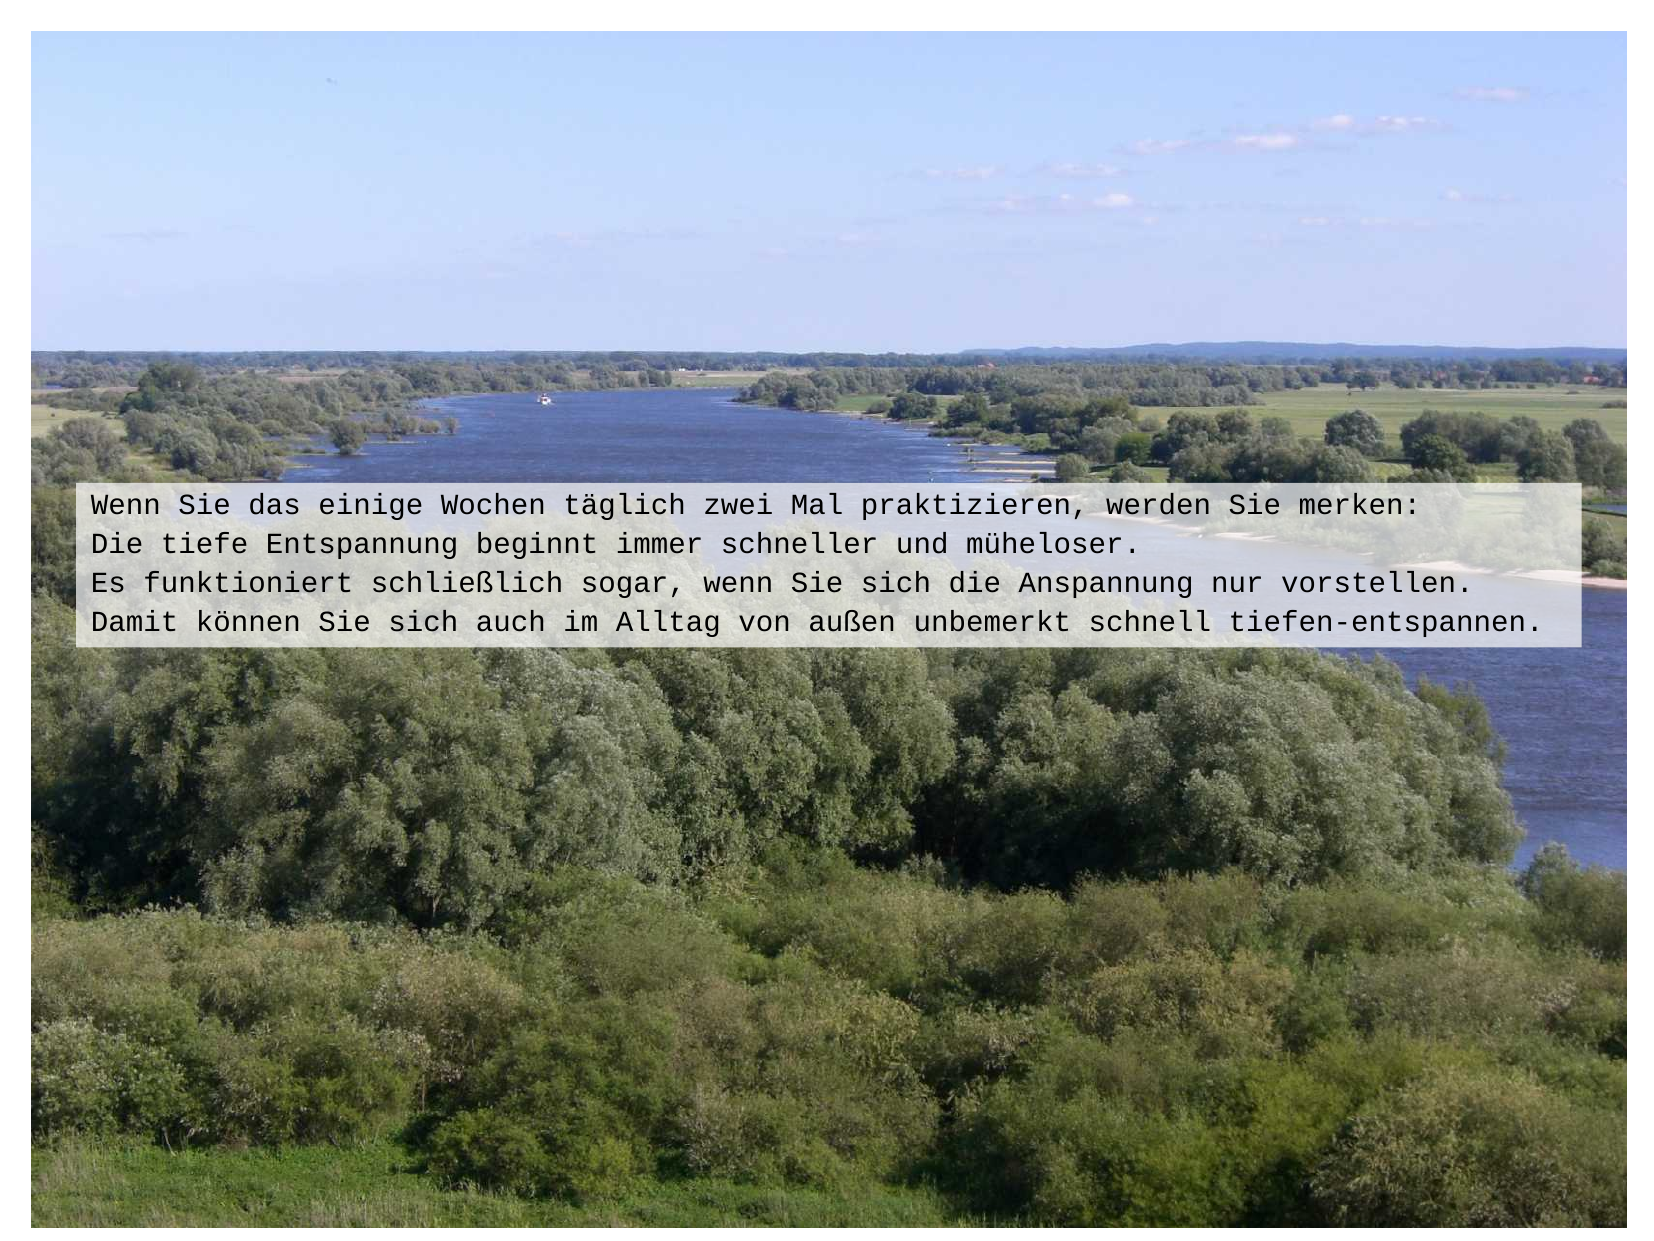

Wenn Sie das einige Wochen täglich zwei Mal praktizieren, werden Sie merken:
Die tiefe Entspannung beginnt immer schneller und müheloser.
Es funktioniert schließlich sogar, wenn Sie sich die Anspannung nur vorstellen.
Damit können Sie sich auch im Alltag von außen unbemerkt schnell tiefen-entspannen.